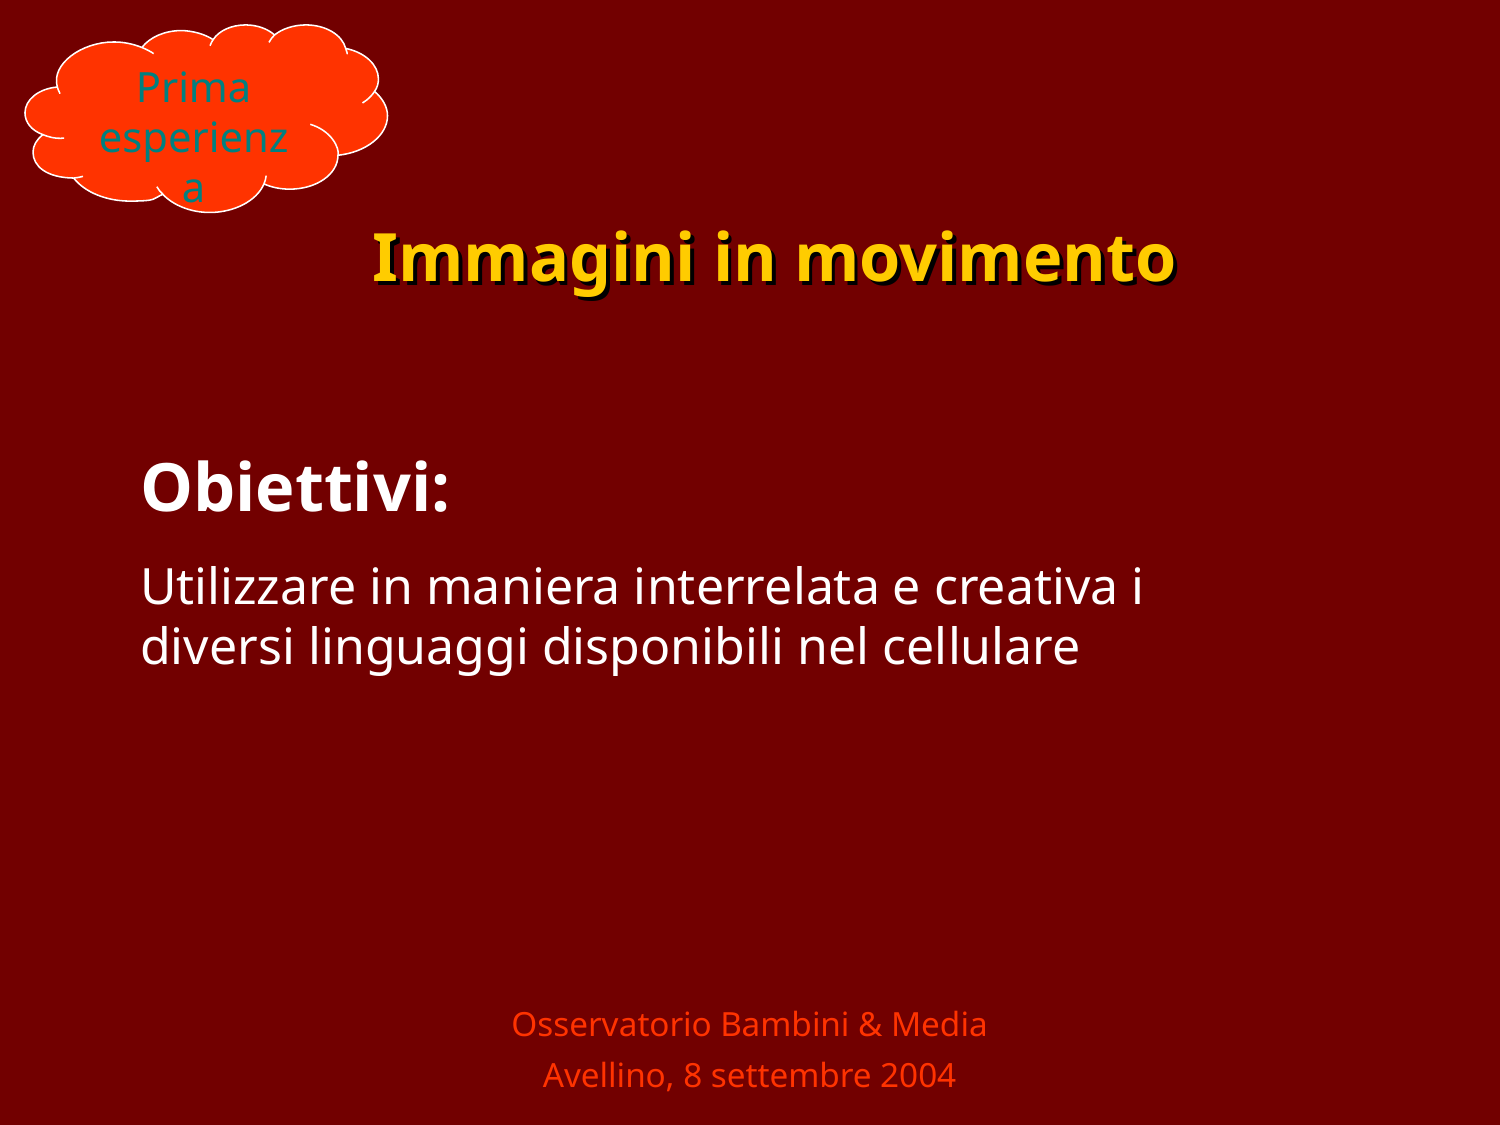

Prima esperienza
Immagini in movimento
Obiettivi:
Utilizzare in maniera interrelata e creativa i diversi linguaggi disponibili nel cellulare
Osservatorio Bambini & Media
Avellino, 8 settembre 2004